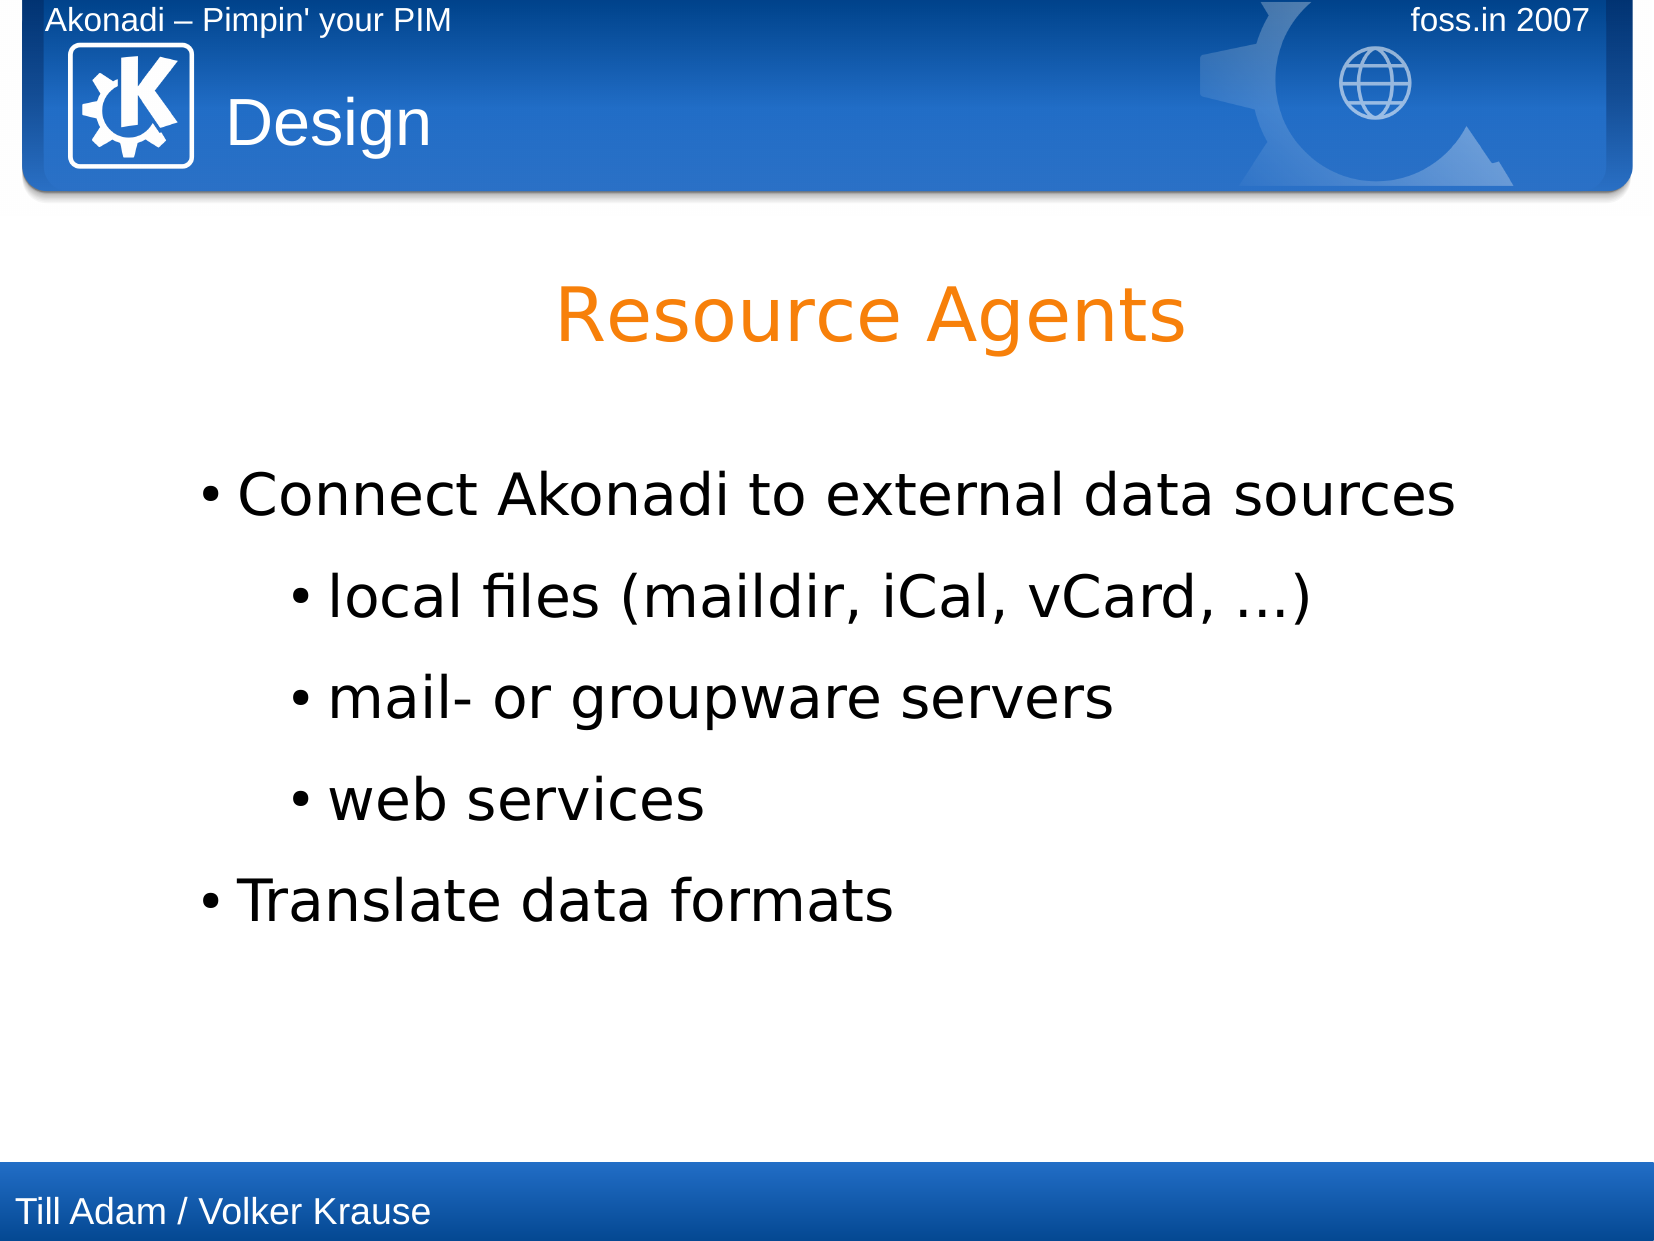

# Design
Resource Agents
Connect Akonadi to external data sources
local files (maildir, iCal, vCard, ...)
mail- or groupware servers
web services
Translate data formats